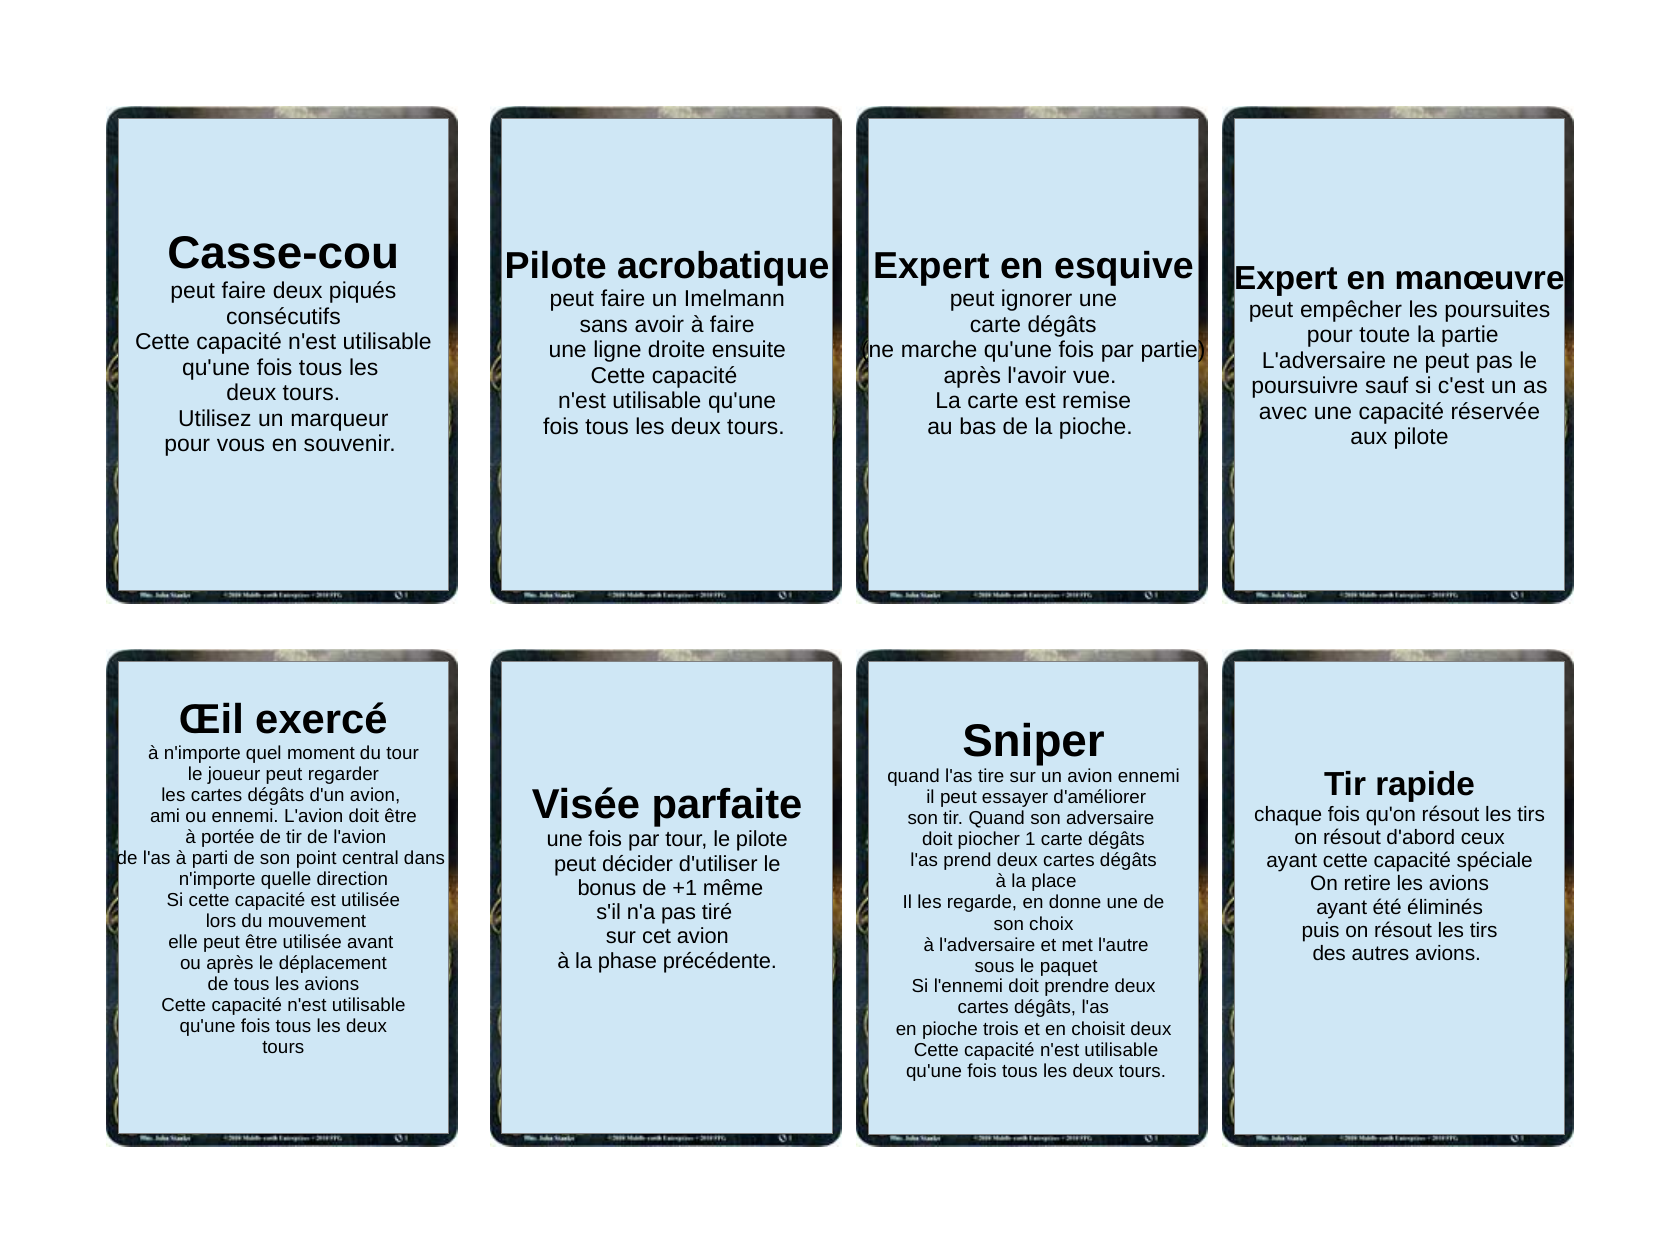

Trench
Strafing
Mission
Trench
Strafing
Mission
Mitraillage
De
Tranchée/Tank
2 vs 2
Allié : 2 pts par tranché/tank mitraillées
Allemand :idem
Casse-cou
peut faire deux piqués
consécutifs
Cette capacité n'est utilisable
qu'une fois tous les
deux tours.
Utilisez un marqueur
pour vous en souvenir.
Pilote acrobatique
peut faire un Imelmann
sans avoir à faire
une ligne droite ensuite
Cette capacité
n'est utilisable qu'une
fois tous les deux tours.
Expert en esquive
peut ignorer une
carte dégâts
(ne marche qu'une fois par partie)
après l'avoir vue.
La carte est remise
au bas de la pioche.
Expert en manœuvre
peut empêcher les poursuites
 pour toute la partie
 L'adversaire ne peut pas le
poursuivre sauf si c'est un as
avec une capacité réservée
aux pilote
Trench
Strafing
Mission
Œil exercé
à n'importe quel moment du tour
le joueur peut regarder
les cartes dégâts d'un avion,
ami ou ennemi. L'avion doit être
 à portée de tir de l'avion
de l'as à parti de son point central dans
n'importe quelle direction
Si cette capacité est utilisée
 lors du mouvement
elle peut être utilisée avant
ou après le déplacement
de tous les avions
Cette capacité n'est utilisable
 qu'une fois tous les deux
tours
Visée parfaite
une fois par tour, le pilote
peut décider d'utiliser le
 bonus de +1 même
s'il n'a pas tiré
sur cet avion
 à la phase précédente.
Sniper
quand l'as tire sur un avion ennemi
 il peut essayer d'améliorer
son tir. Quand son adversaire
doit piocher 1 carte dégâts
l'as prend deux cartes dégâts
 à la place
 Il les regarde, en donne une de
son choix
 à l'adversaire et met l'autre
 sous le paquet
Si l'ennemi doit prendre deux
 cartes dégâts, l'as
en pioche trois et en choisit deux
 Cette capacité n'est utilisable
 qu'une fois tous les deux tours.
Tir rapide
chaque fois qu'on résout les tirs
on résout d'abord ceux
ayant cette capacité spéciale
On retire les avions
ayant été éliminés
puis on résout les tirs
des autres avions.